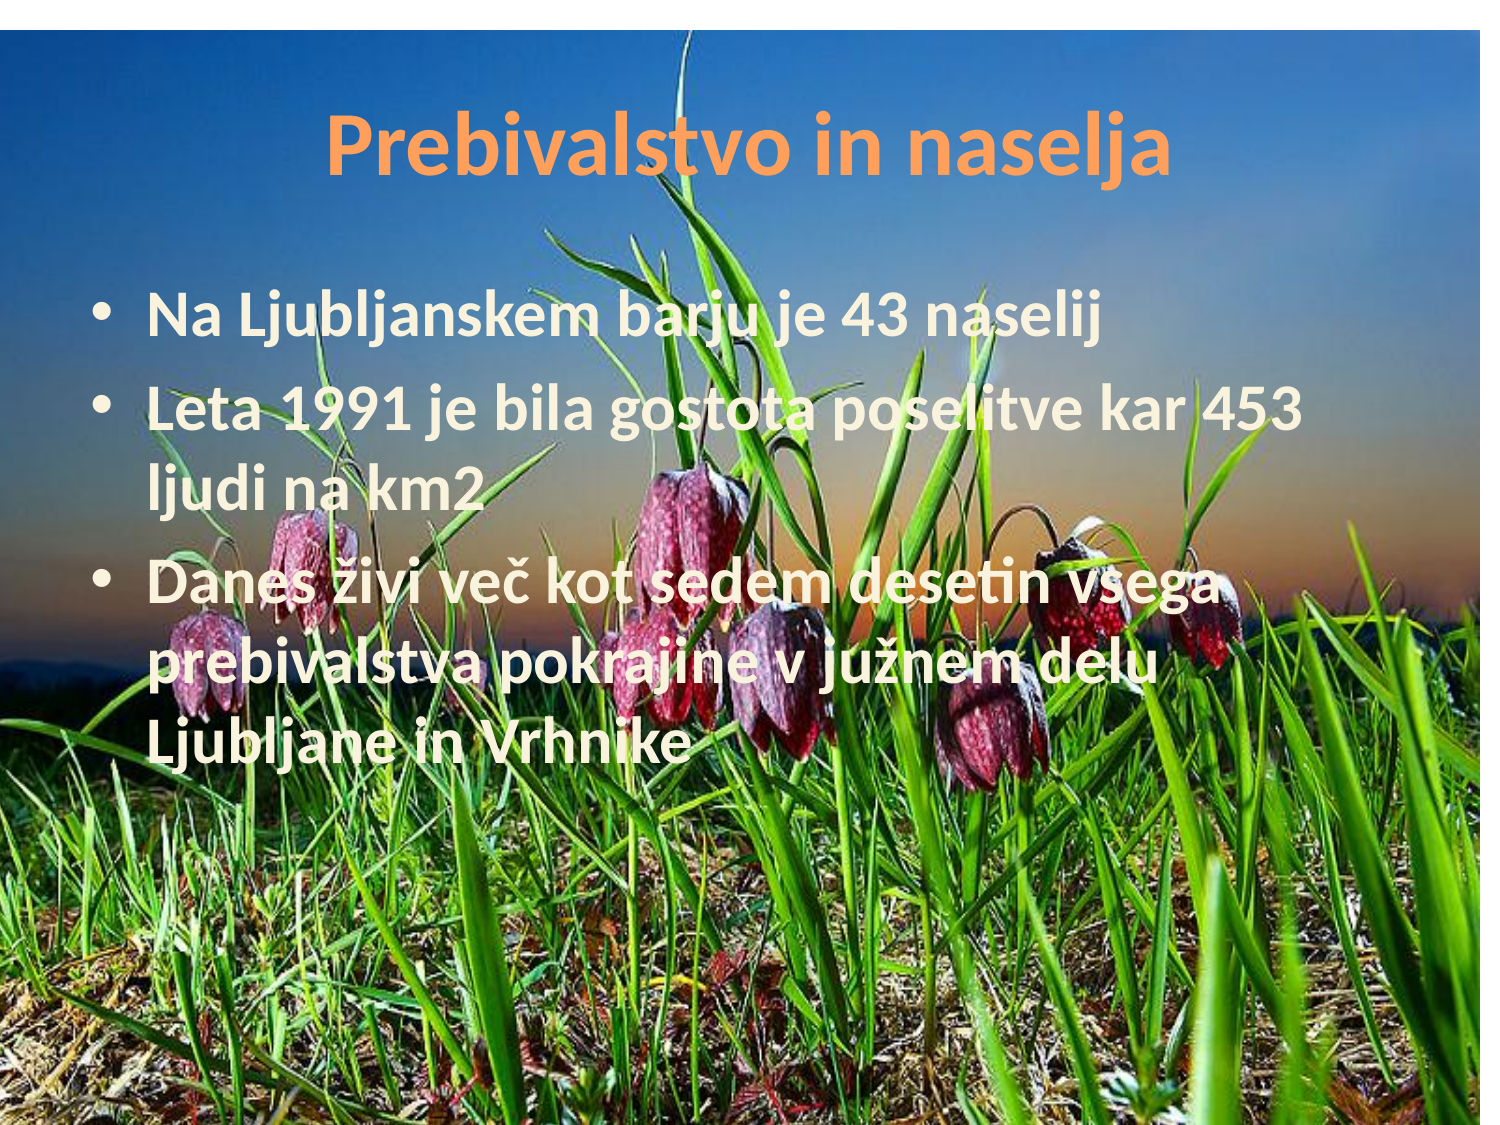

# Prebivalstvo in naselja
Na Ljubljanskem barju je 43 naselij
Leta 1991 je bila gostota poselitve kar 453 ljudi na km2
Danes živi več kot sedem desetin vsega prebivalstva pokrajine v južnem delu Ljubljane in Vrhnike